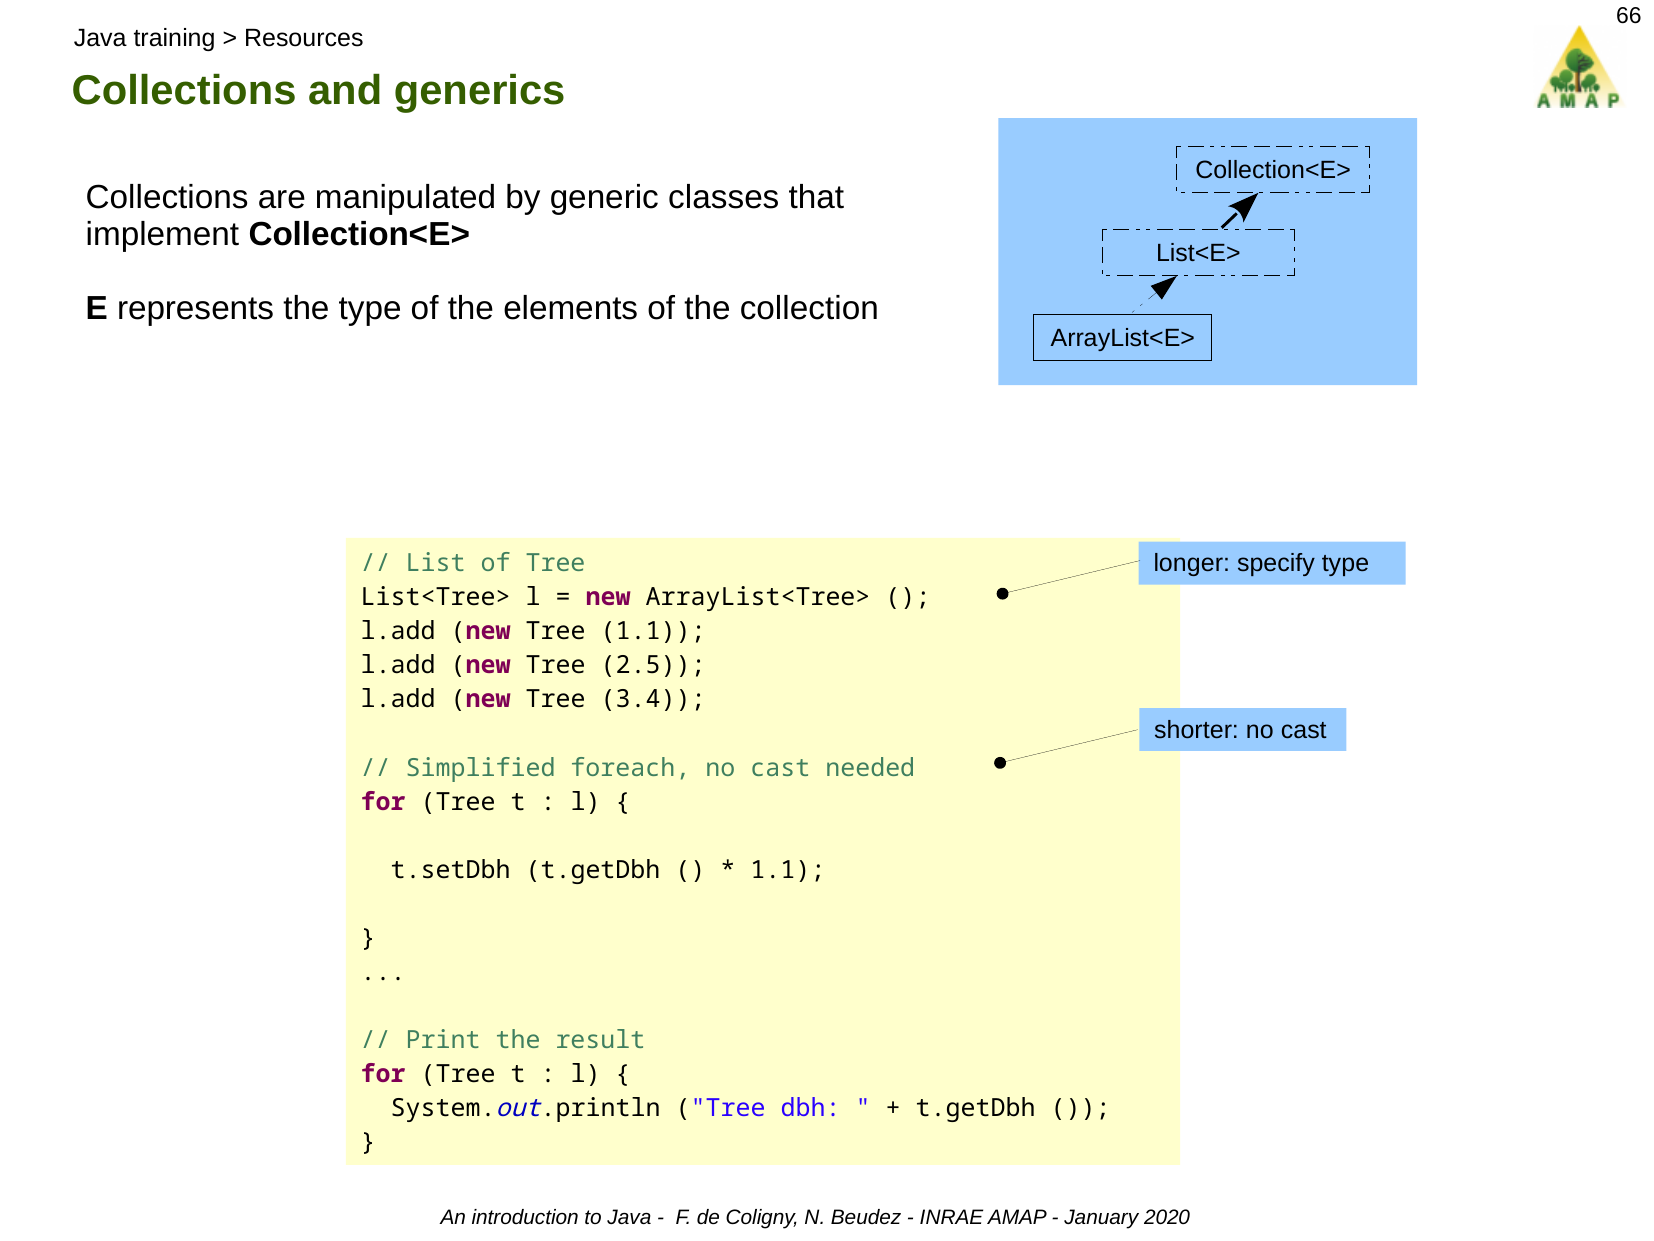

66
Java training > Resources
Collections and generics
Collection<E>
Collections are manipulated by generic classes that implement Collection<E>
E represents the type of the elements of the collection
List<E>
ArrayList<E>
// List of Tree
List<Tree> l = new ArrayList<Tree> ();
l.add (new Tree (1.1));
l.add (new Tree (2.5));
l.add (new Tree (3.4));
// Simplified foreach, no cast needed
for (Tree t : l) {
 t.setDbh (t.getDbh () * 1.1);
}
...
// Print the result
for (Tree t : l) {
 System.out.println ("Tree dbh: " + t.getDbh ());
}
longer: specify type
shorter: no cast